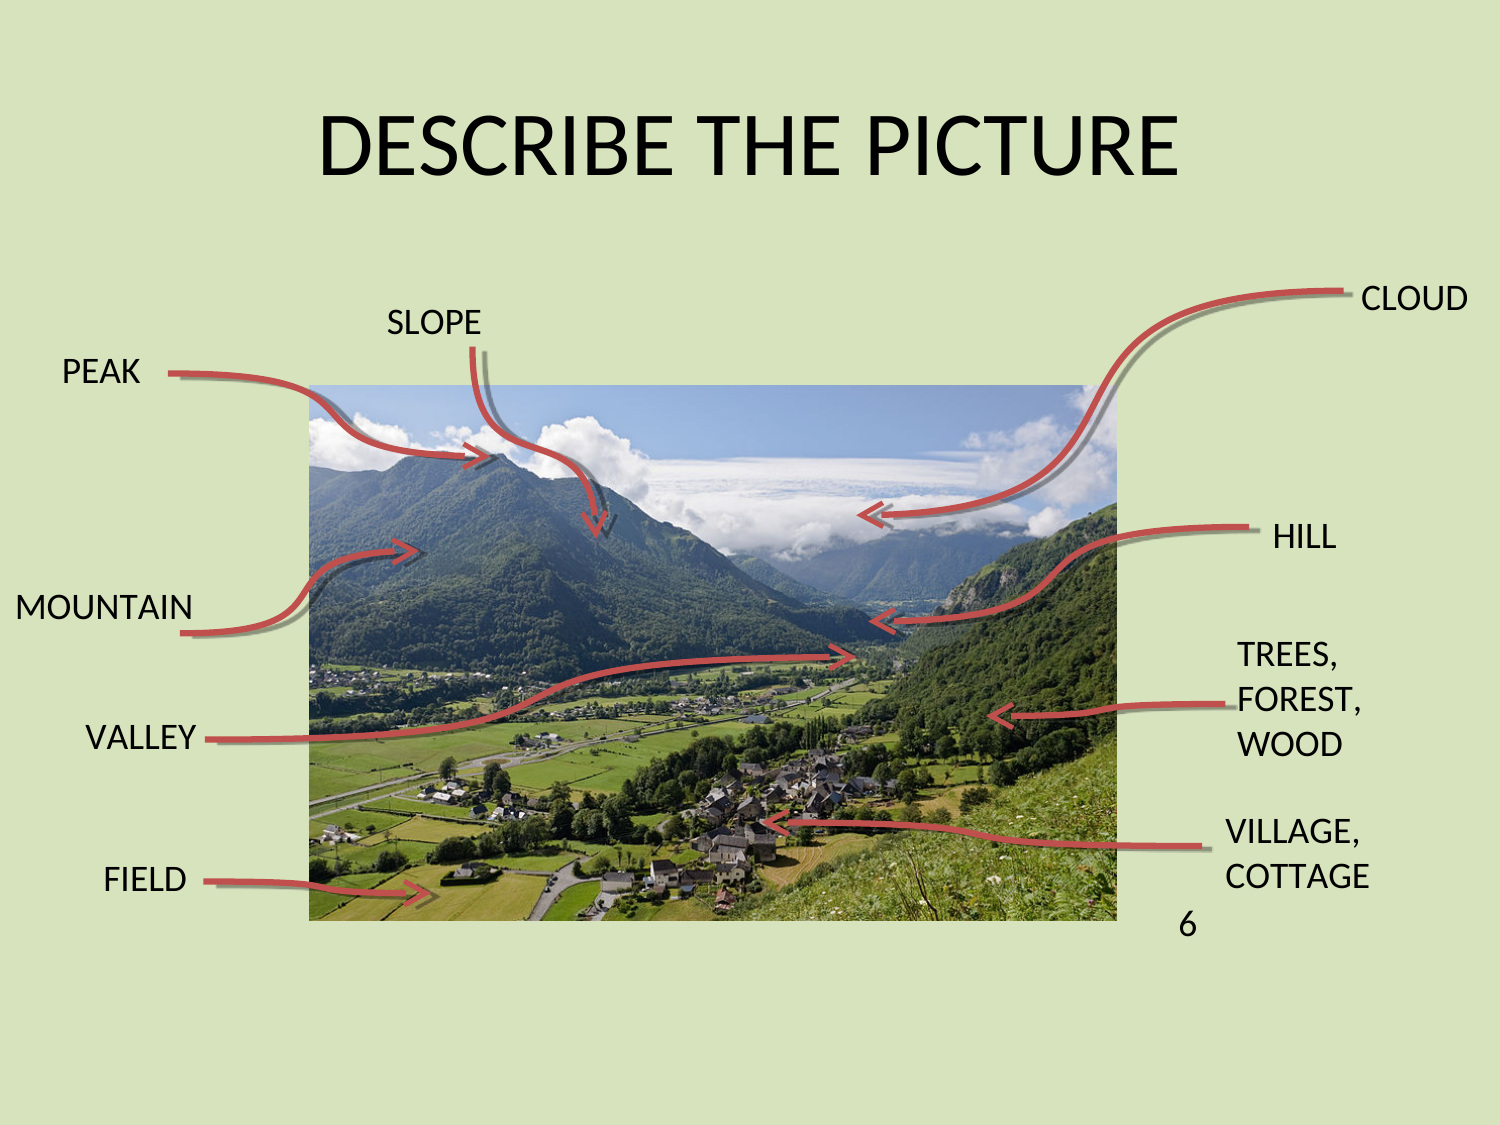

# DESCRIBE THE PICTURE
CLOUD
SLOPE
PEAK
HILL
MOUNTAIN
TREES, FOREST, WOOD
VALLEY
VILLAGE, COTTAGE
FIELD
6